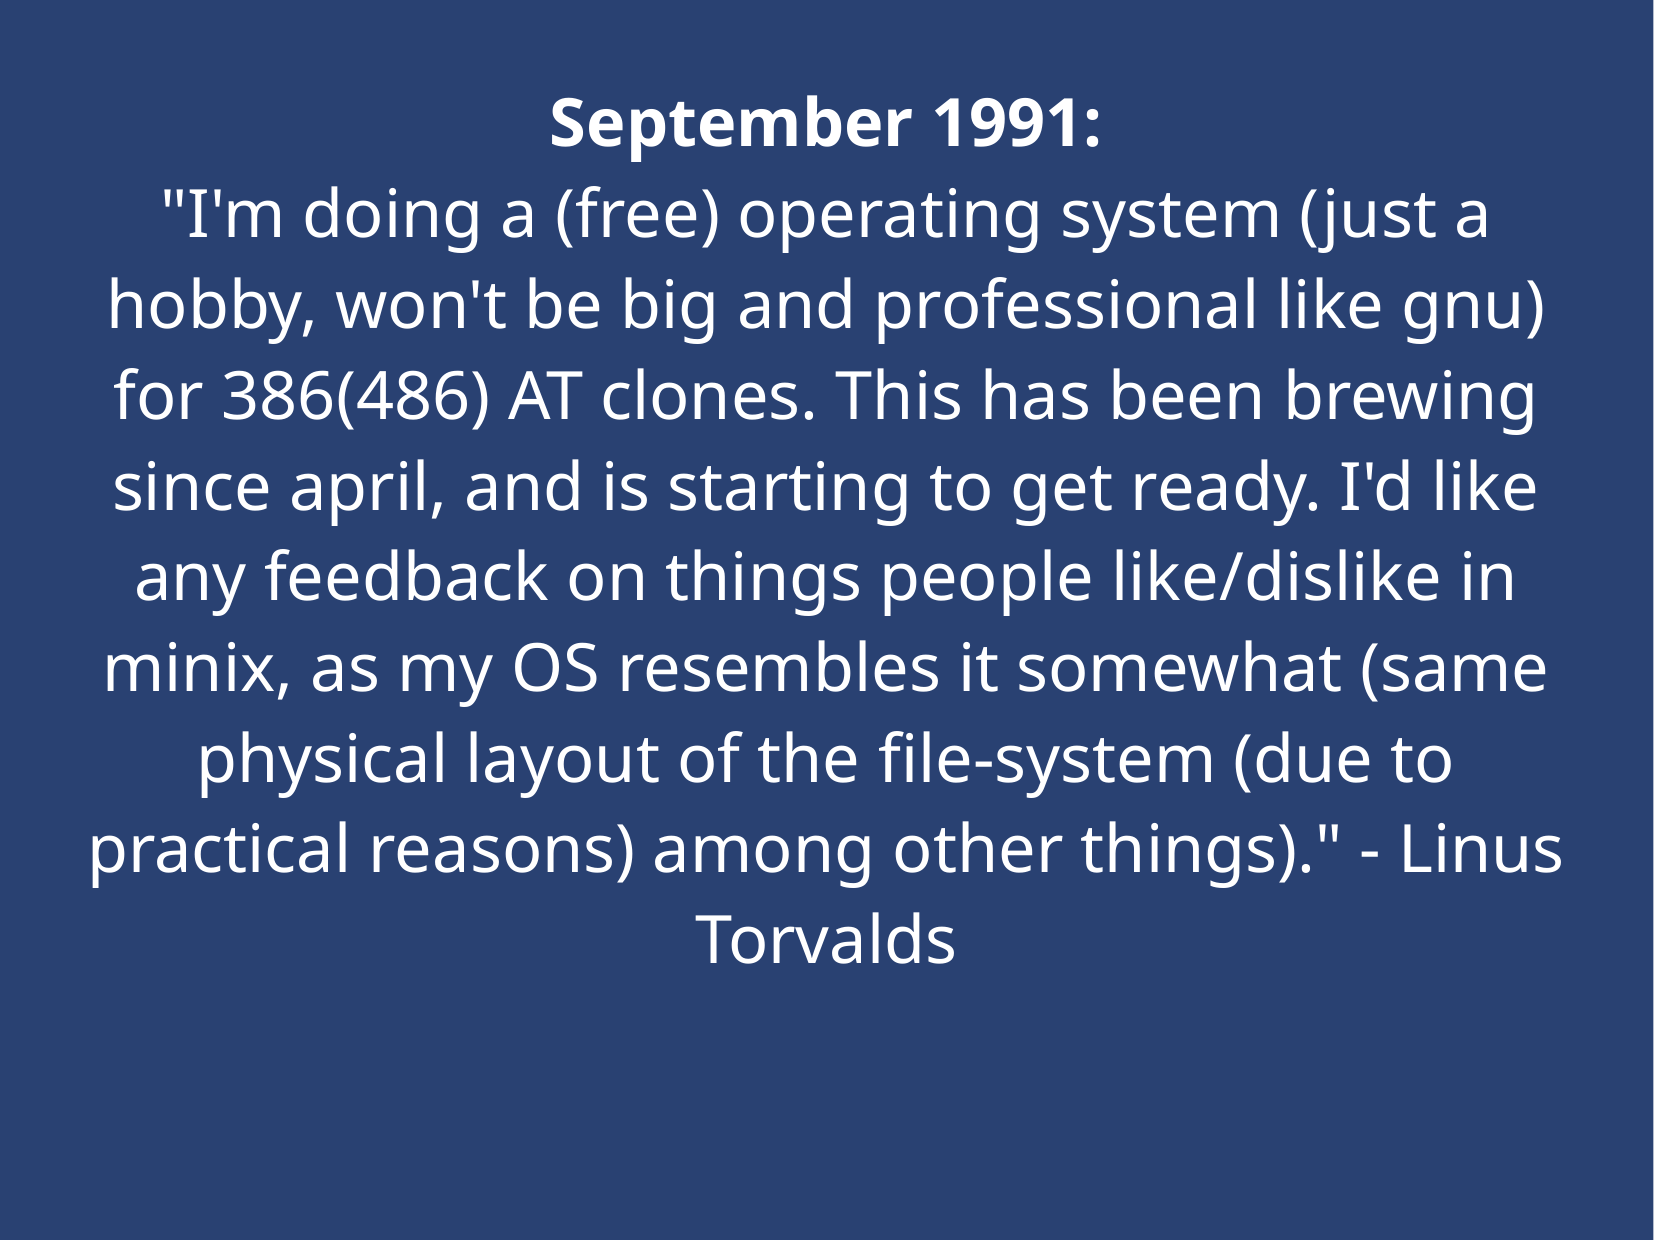

# September 1991:
"I'm doing a (free) operating system (just a hobby, won't be big and professional like gnu) for 386(486) AT clones. This has been brewing since april, and is starting to get ready. I'd like any feedback on things people like/dislike in minix, as my OS resembles it somewhat (same physical layout of the file-system (due to practical reasons) among other things)." - Linus Torvalds